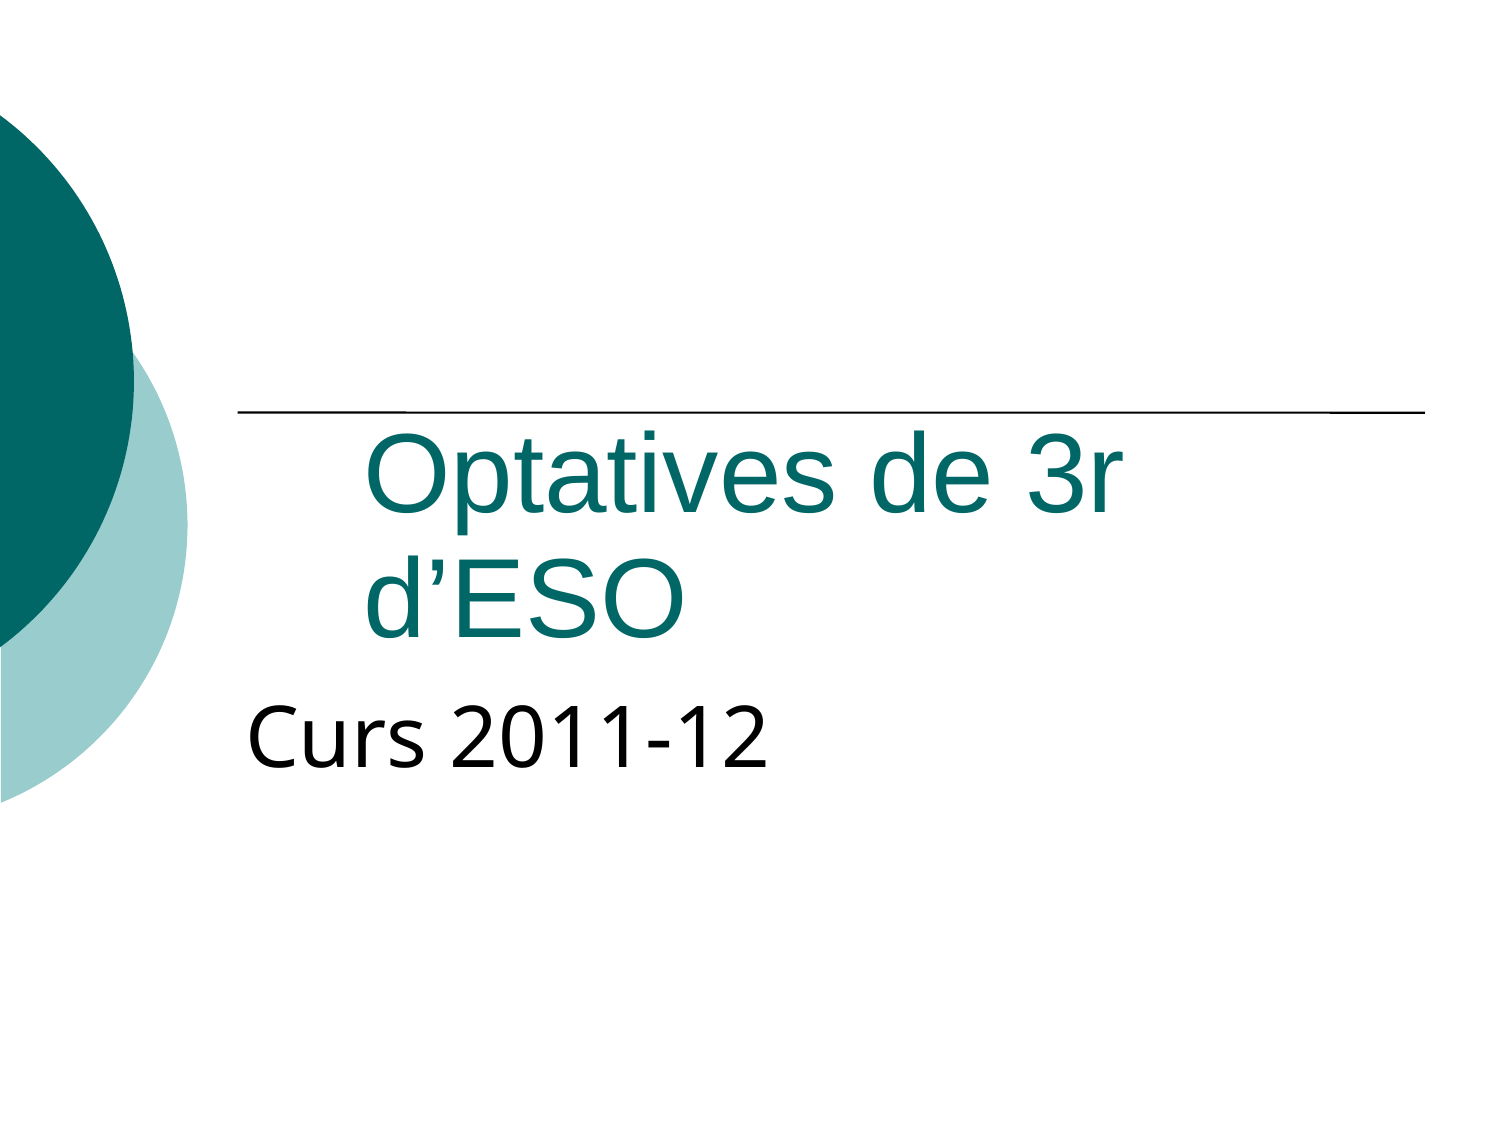

# Optatives de 3r d’ESO
Curs 2011-12